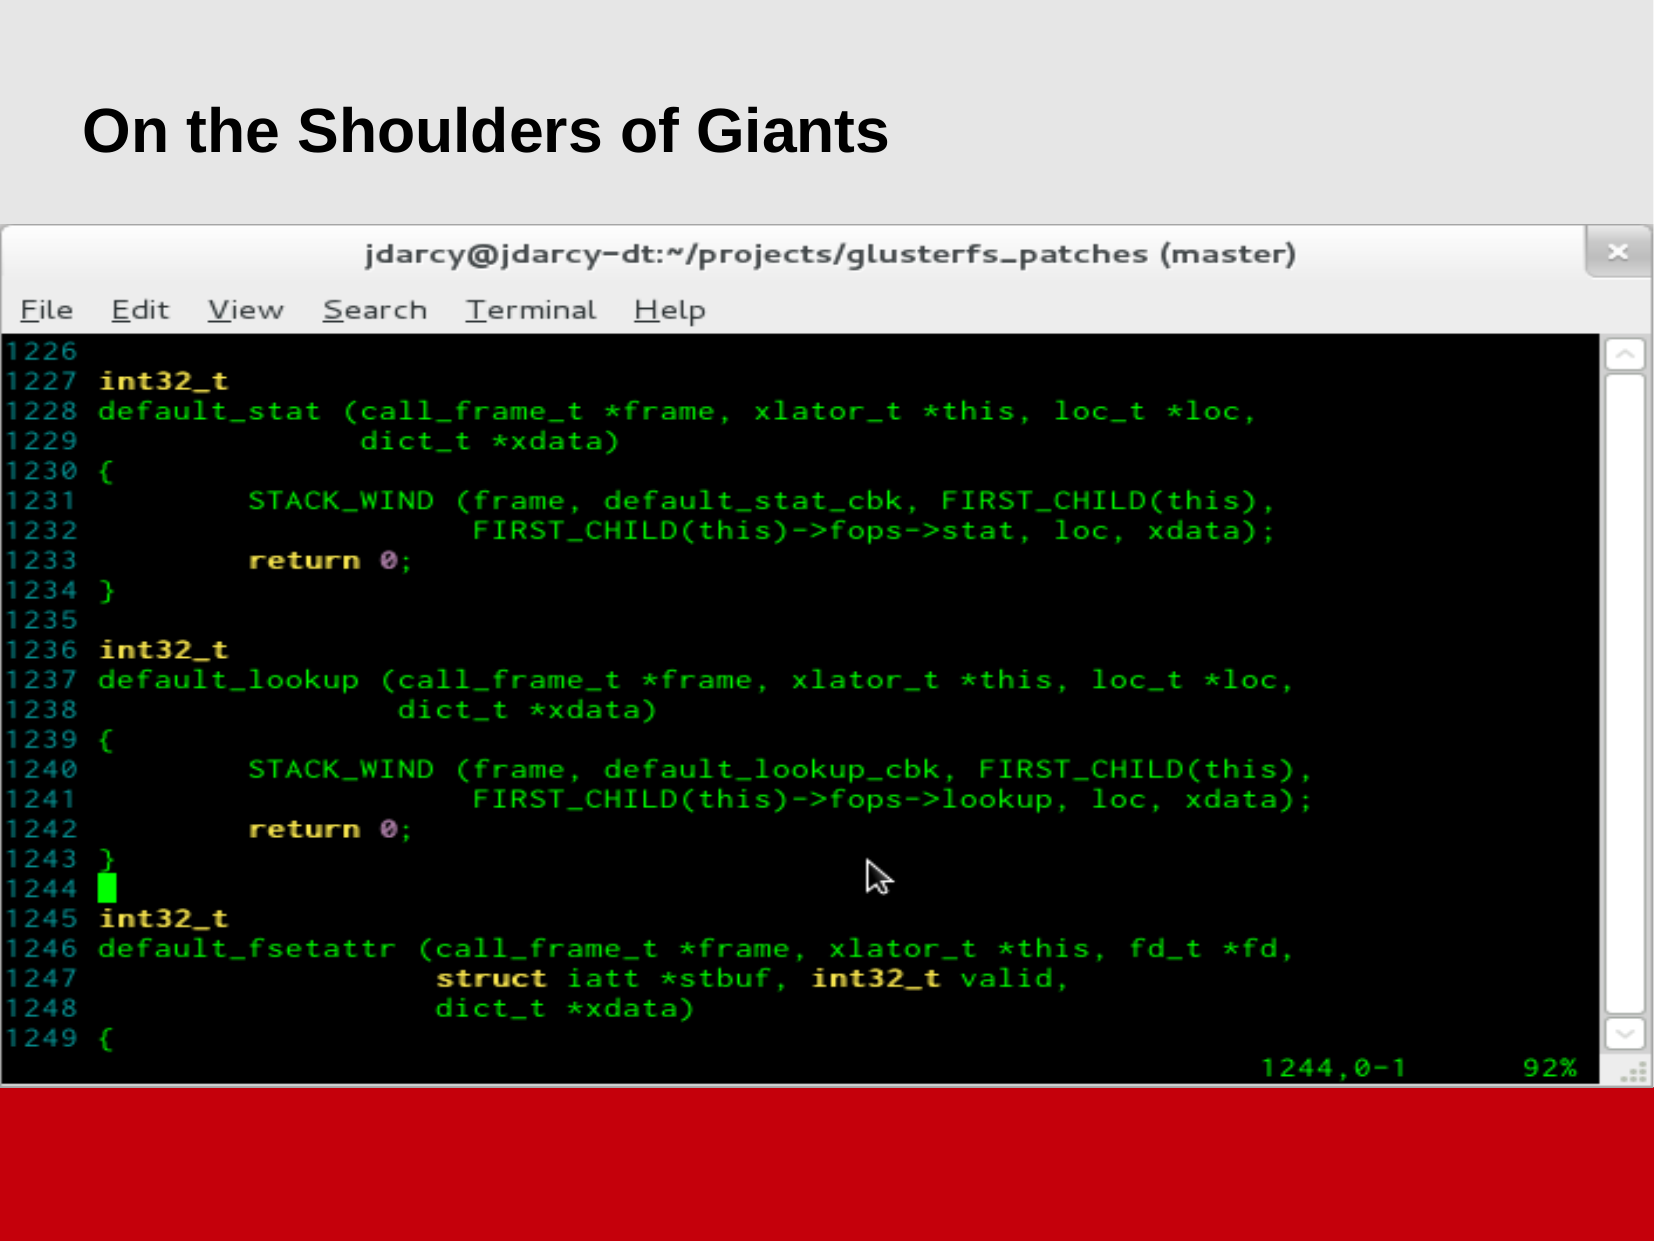

# On the Shoulders of Giants
++++